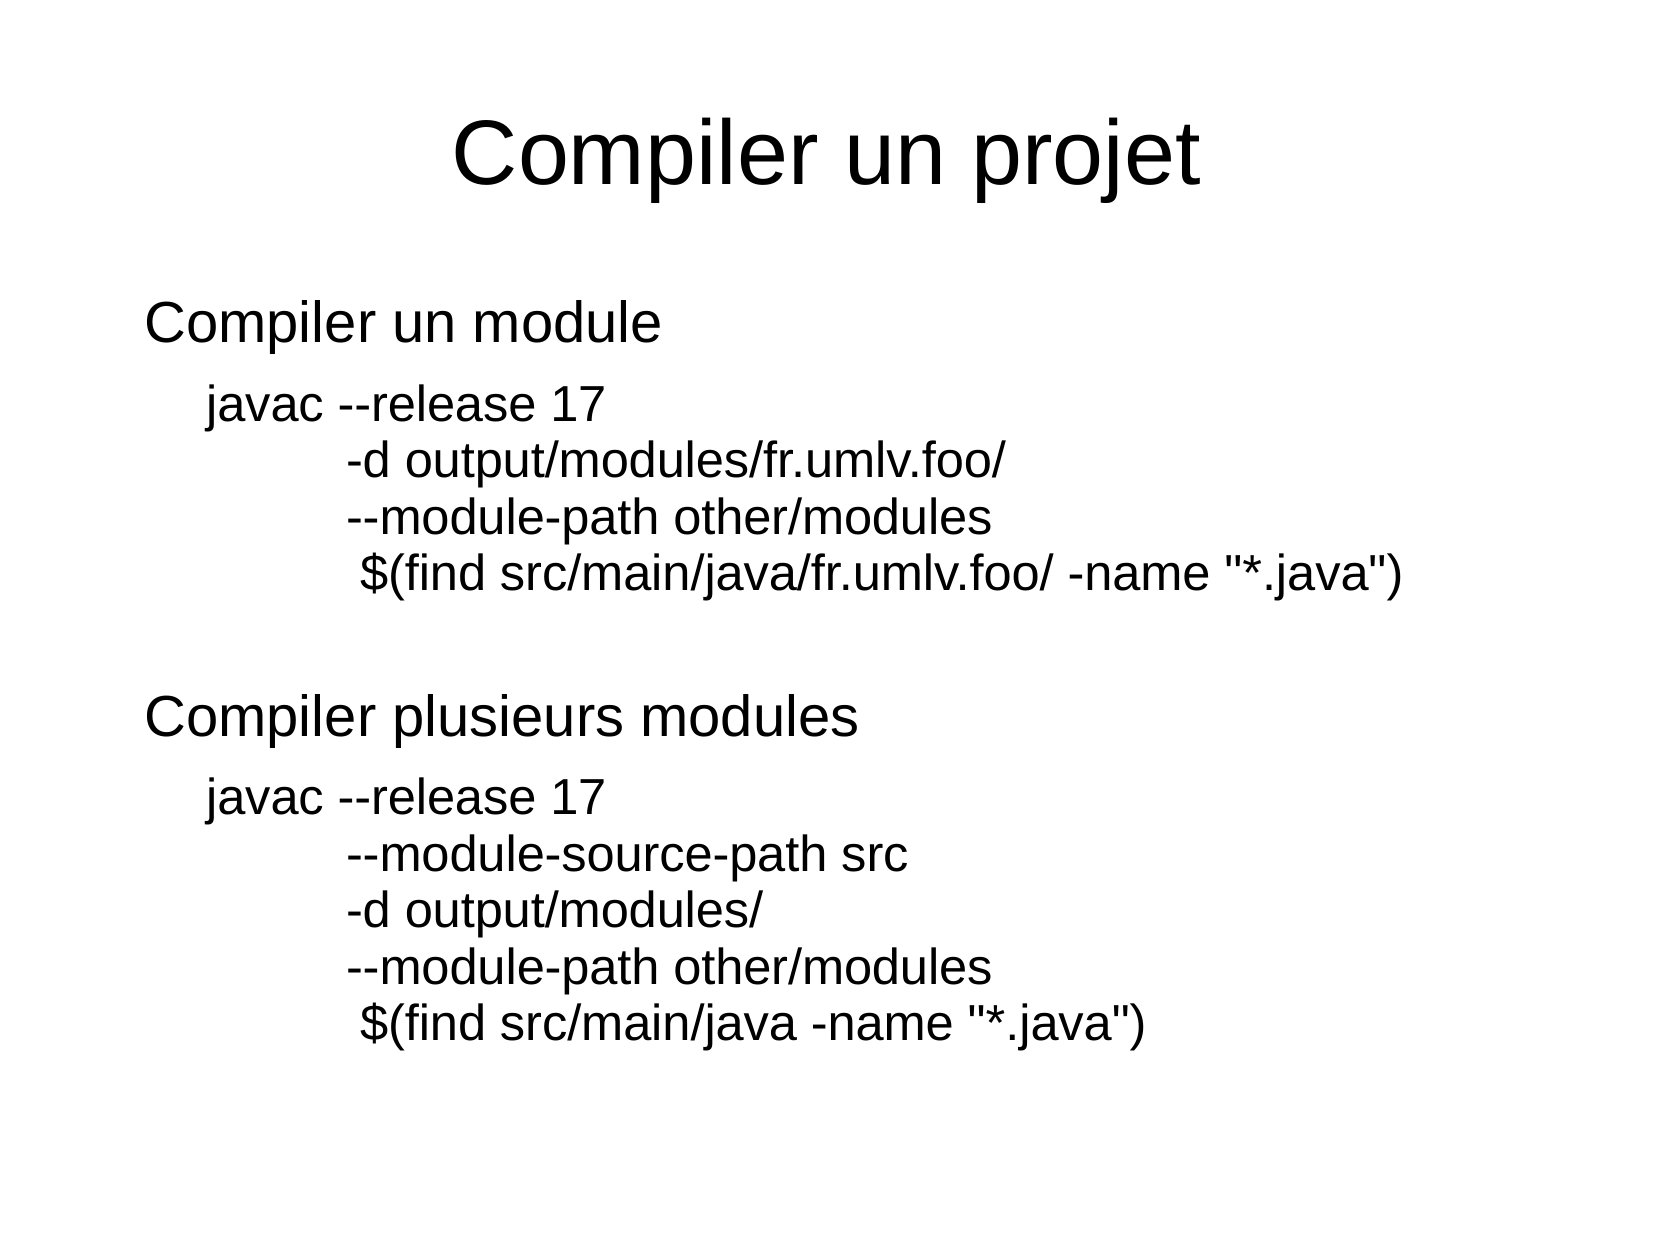

# Compiler un projet
Compiler un module
javac --release 17
 -d output/modules/fr.umlv.foo/
 --module-path other/modules
 $(find src/main/java/fr.umlv.foo/ -name "*.java")
Compiler plusieurs modules
javac --release 17
 --module-source-path src
 -d output/modules/
 --module-path other/modules
 $(find src/main/java -name "*.java")